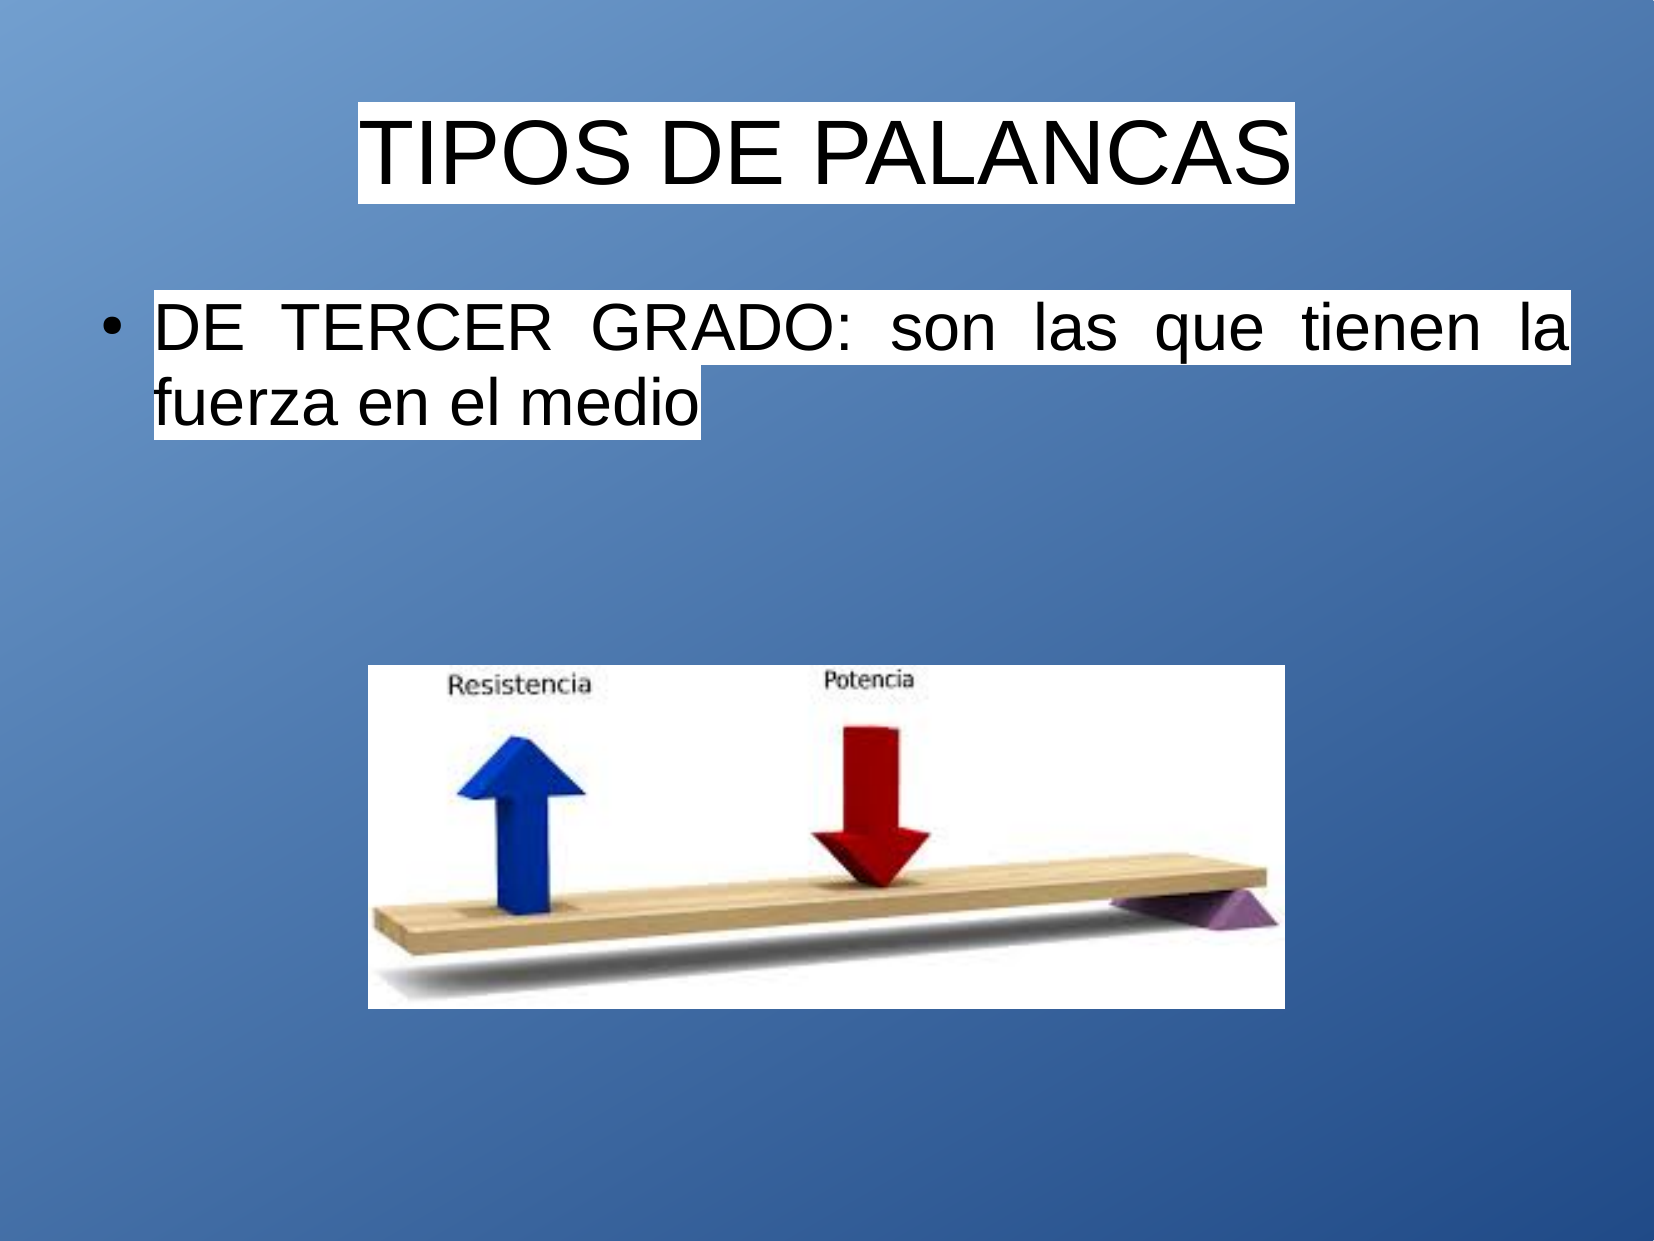

# TIPOS DE PALANCAS
DE TERCER GRADO: son las que tienen la fuerza en el medio